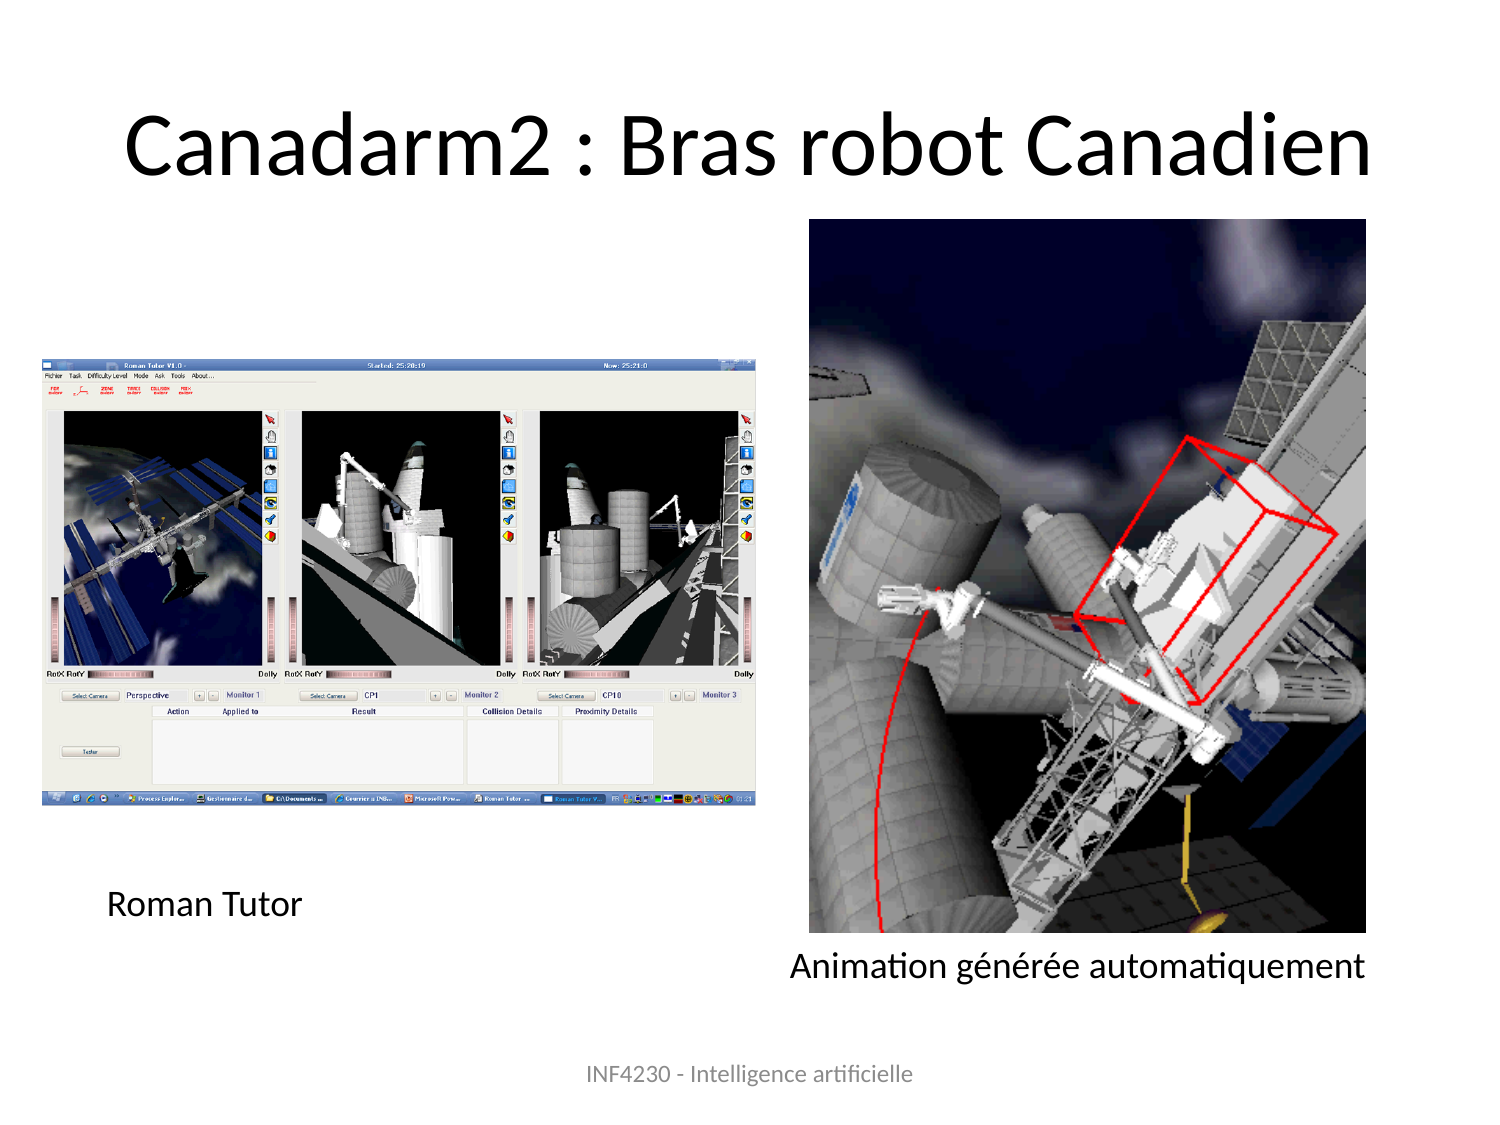

# Canadarm2 : Bras robot Canadien
Roman Tutor
Animation générée automatiquement
INF4230 - Intelligence artificielle